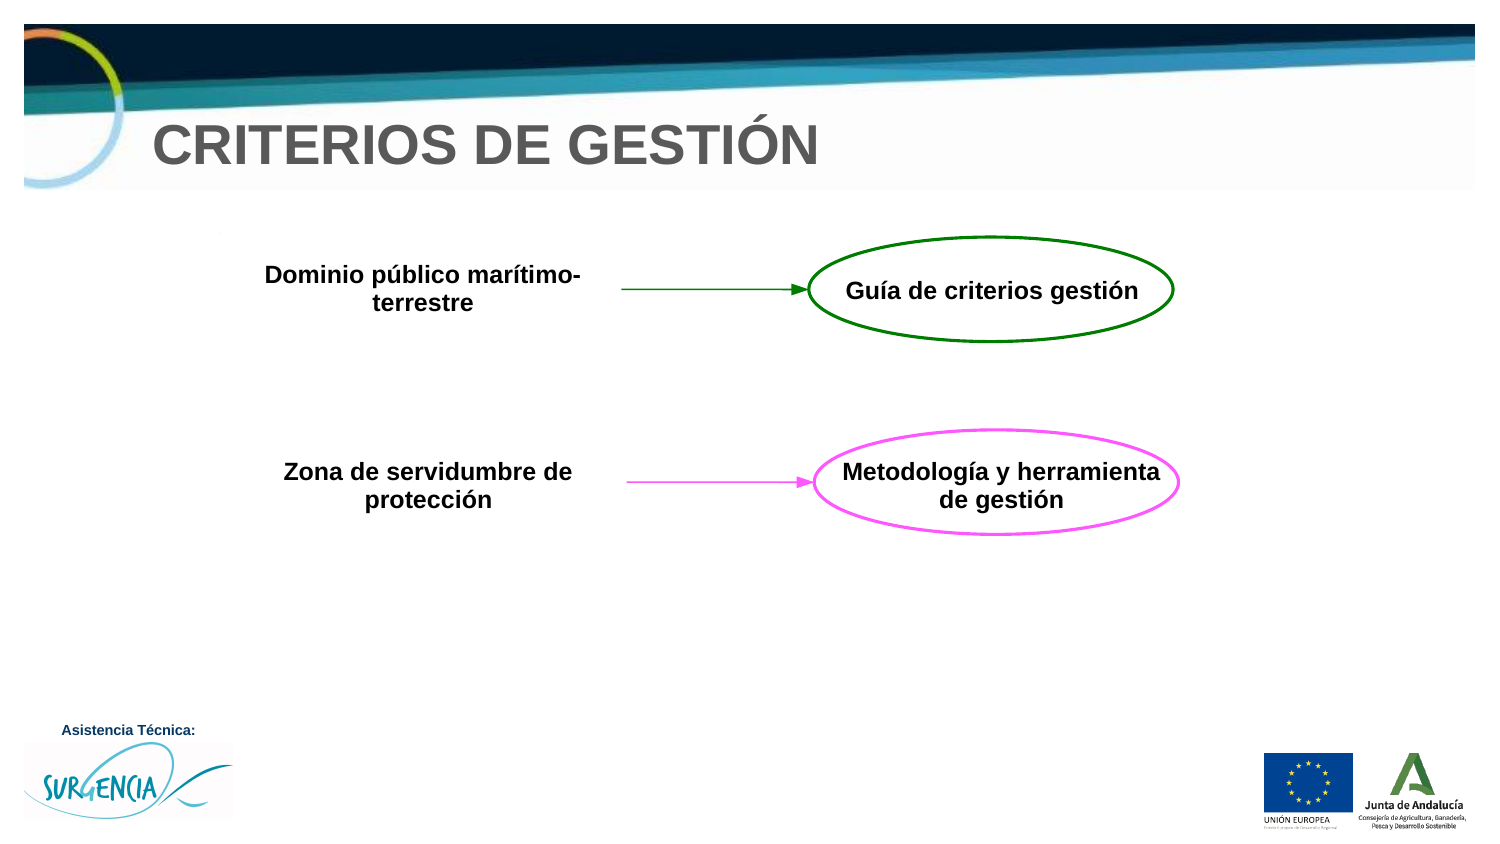

# CRITERIOS DE GESTIÓN
Dominio público marítimo-terrestre
Guía de criterios gestión
Zona de servidumbre de protección
Metodología y herramienta de gestión
Asistencia Técnica: